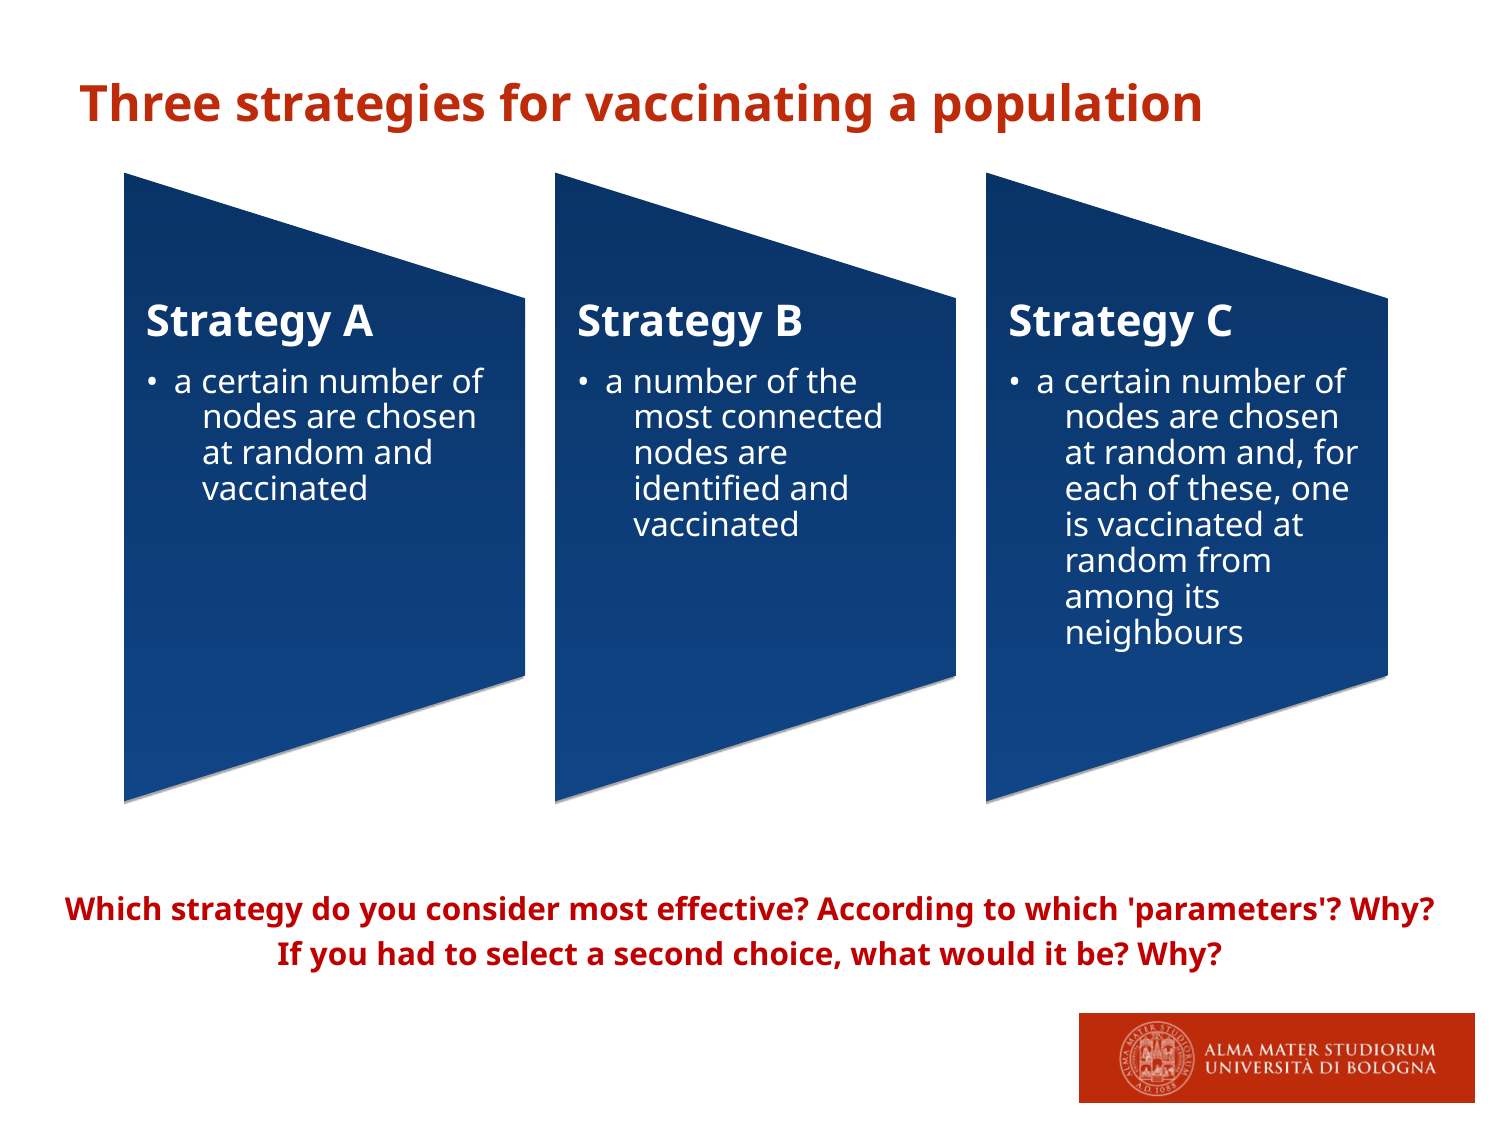

# Three strategies for vaccinating a population
Strategy A
a certain number of nodes are chosen at random and vaccinated
Strategy B
a number of the most connected nodes are identified and vaccinated
Strategy C
a certain number of nodes are chosen at random and, for each of these, one is vaccinated at random from among its neighbours
Which strategy do you consider most effective? According to which 'parameters'? Why?
If you had to select a second choice, what would it be? Why?